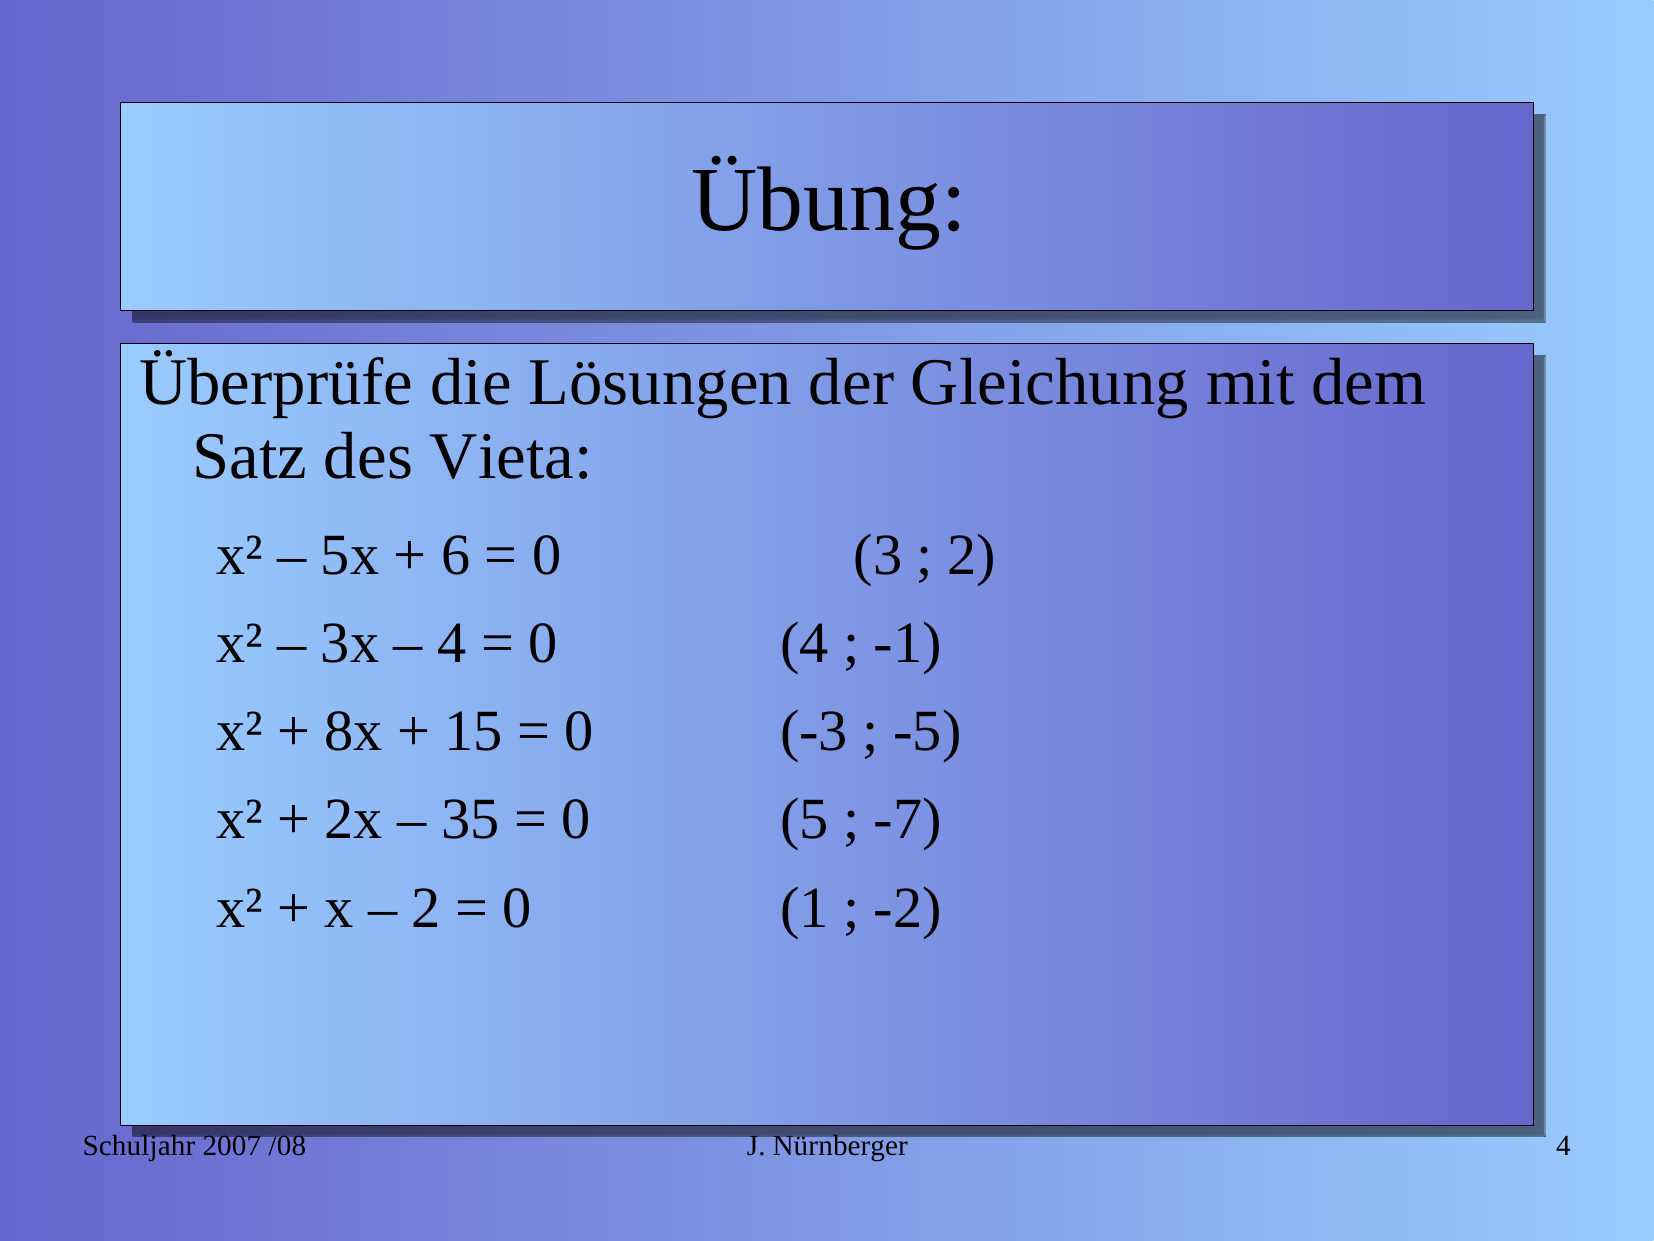

# Übung:
Überprüfe die Lösungen der Gleichung mit dem Satz des Vieta:
x² – 5x + 6 = 0				(3 ; 2)
x² – 3x – 4 = 0				(4 ; -1)
x² + 8x + 15 = 0			(-3 ; -5)
x² + 2x – 35 = 0			(5 ; -7)
x² + x – 2 = 0				(1 ; -2)
Schuljahr 2007 /08
J. Nürnberger
4